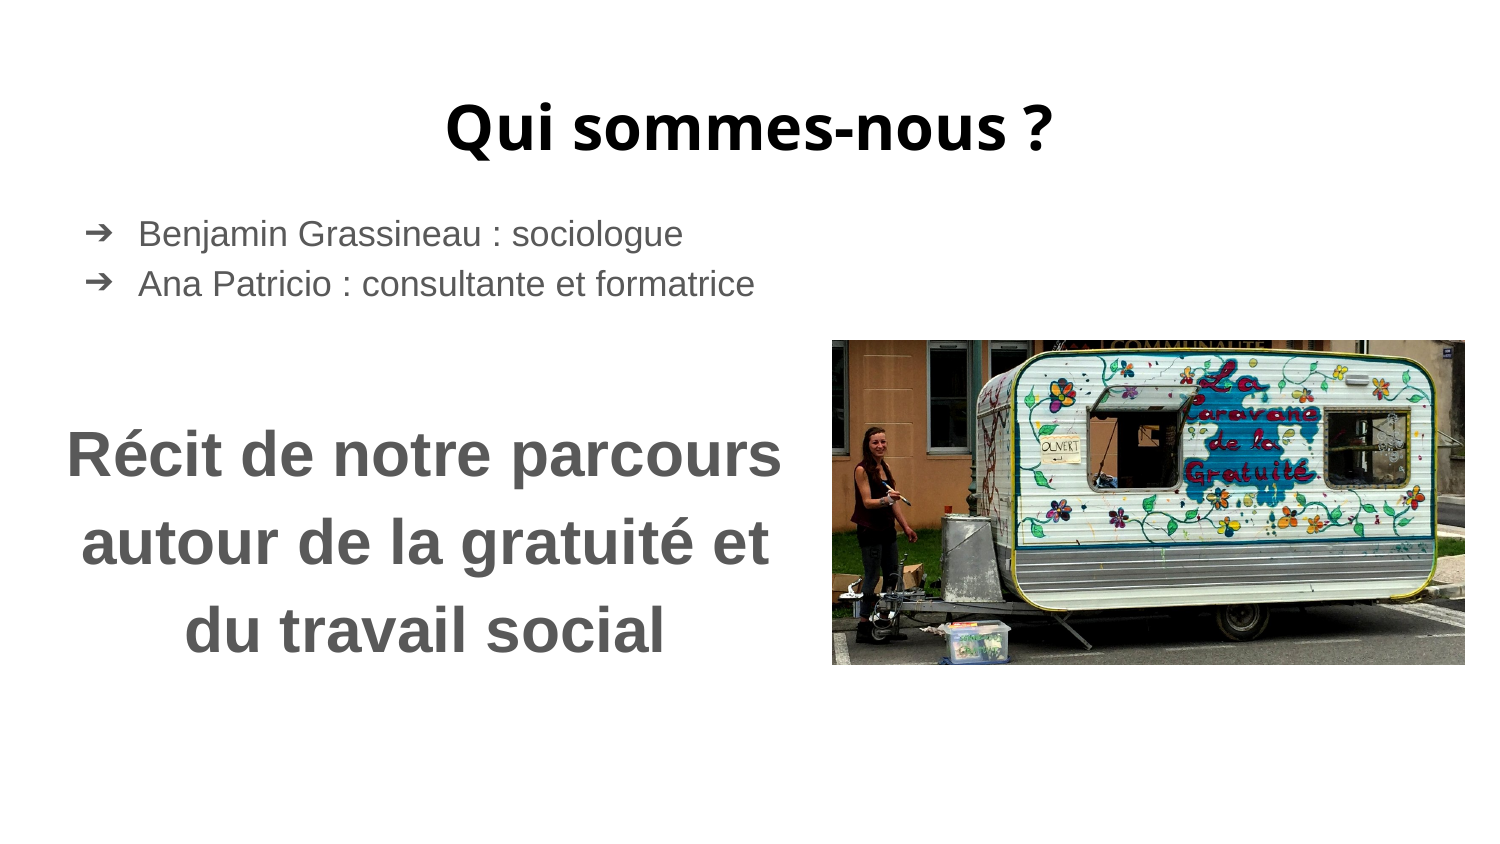

# Qui sommes-nous ?
Benjamin Grassineau : sociologue
Ana Patricio : consultante et formatrice
Récit de notre parcours autour de la gratuité et du travail social